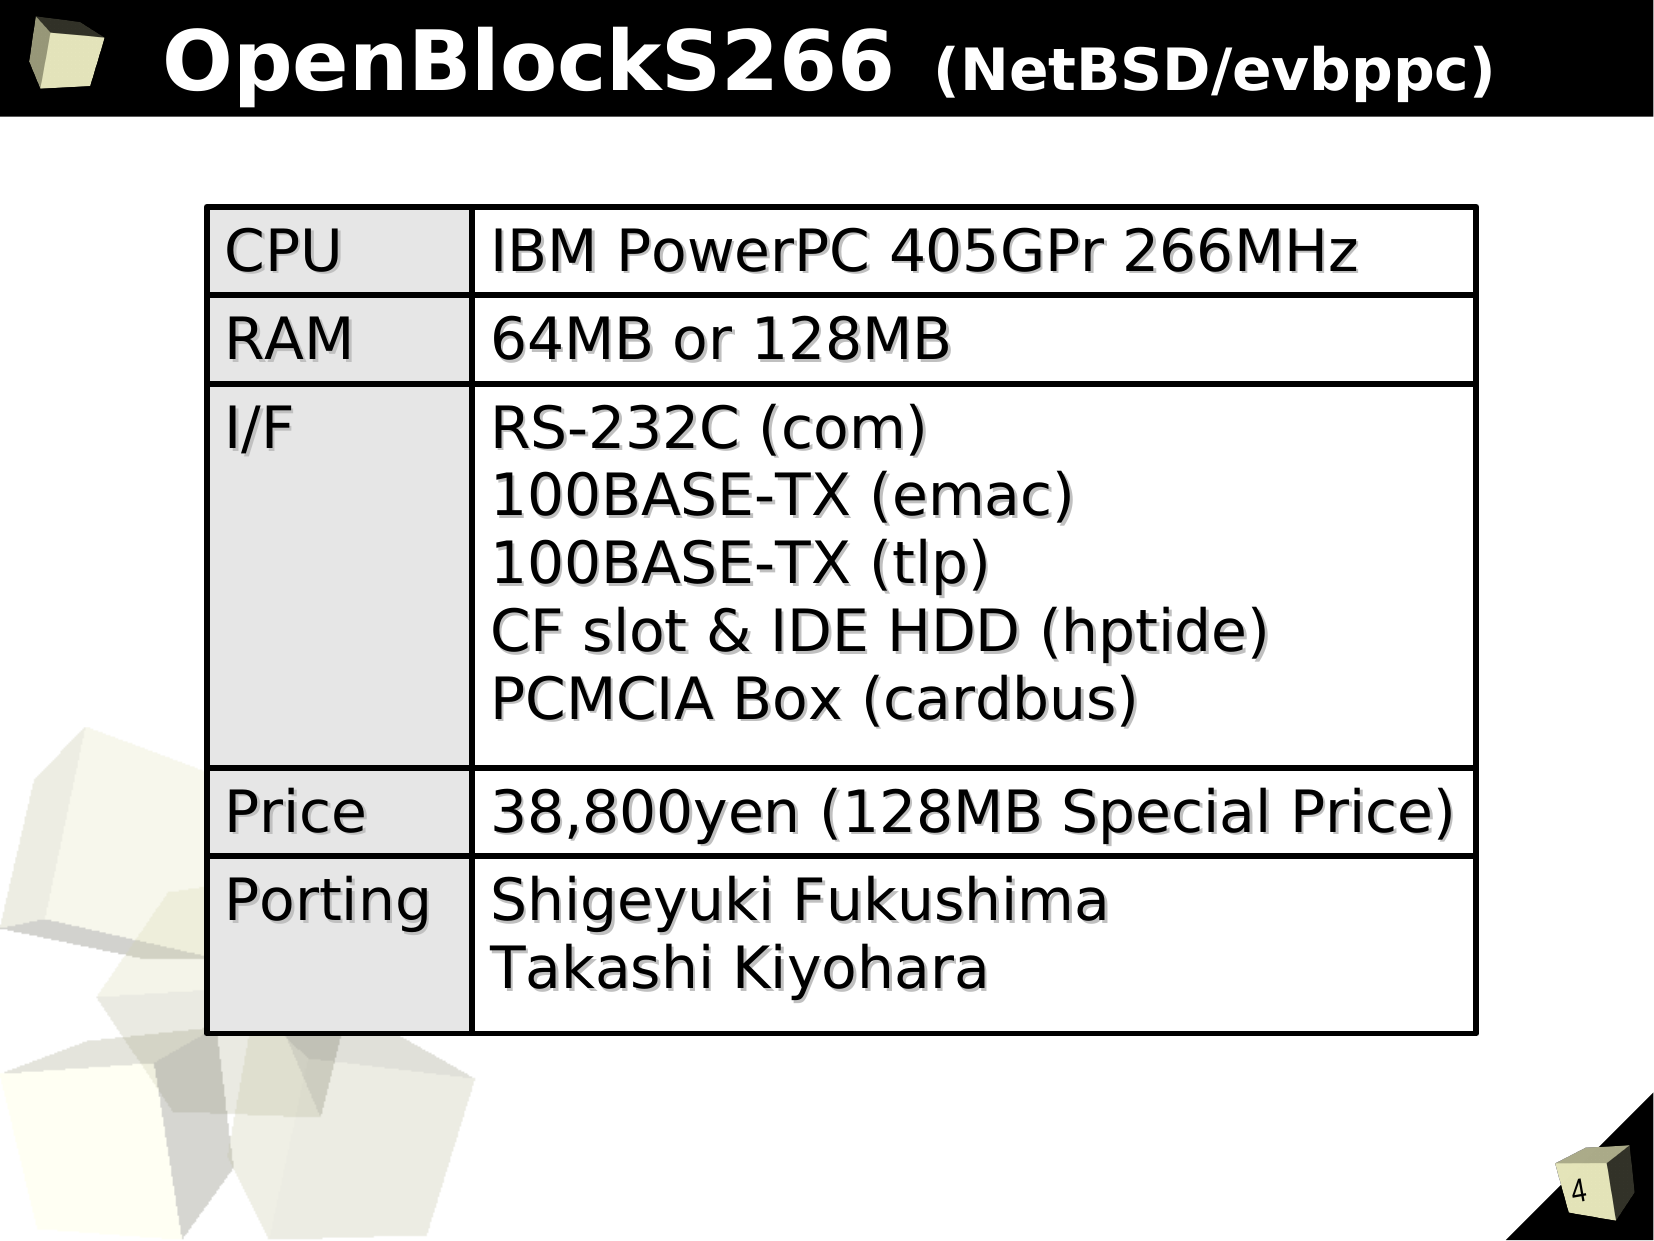

OpenBlockS266　(NetBSD/evbppc)
CPU
IBM PowerPC 405GPr 266MHz
64MB or 128MB
RAM
RS-232C (com)
100BASE-TX (emac)
100BASE-TX (tlp)
CF slot & IDE HDD (hptide)
PCMCIA Box (cardbus)
I/F
38,800yen (128MB Special Price)
Price
Porting
Shigeyuki Fukushima
Takashi Kiyohara